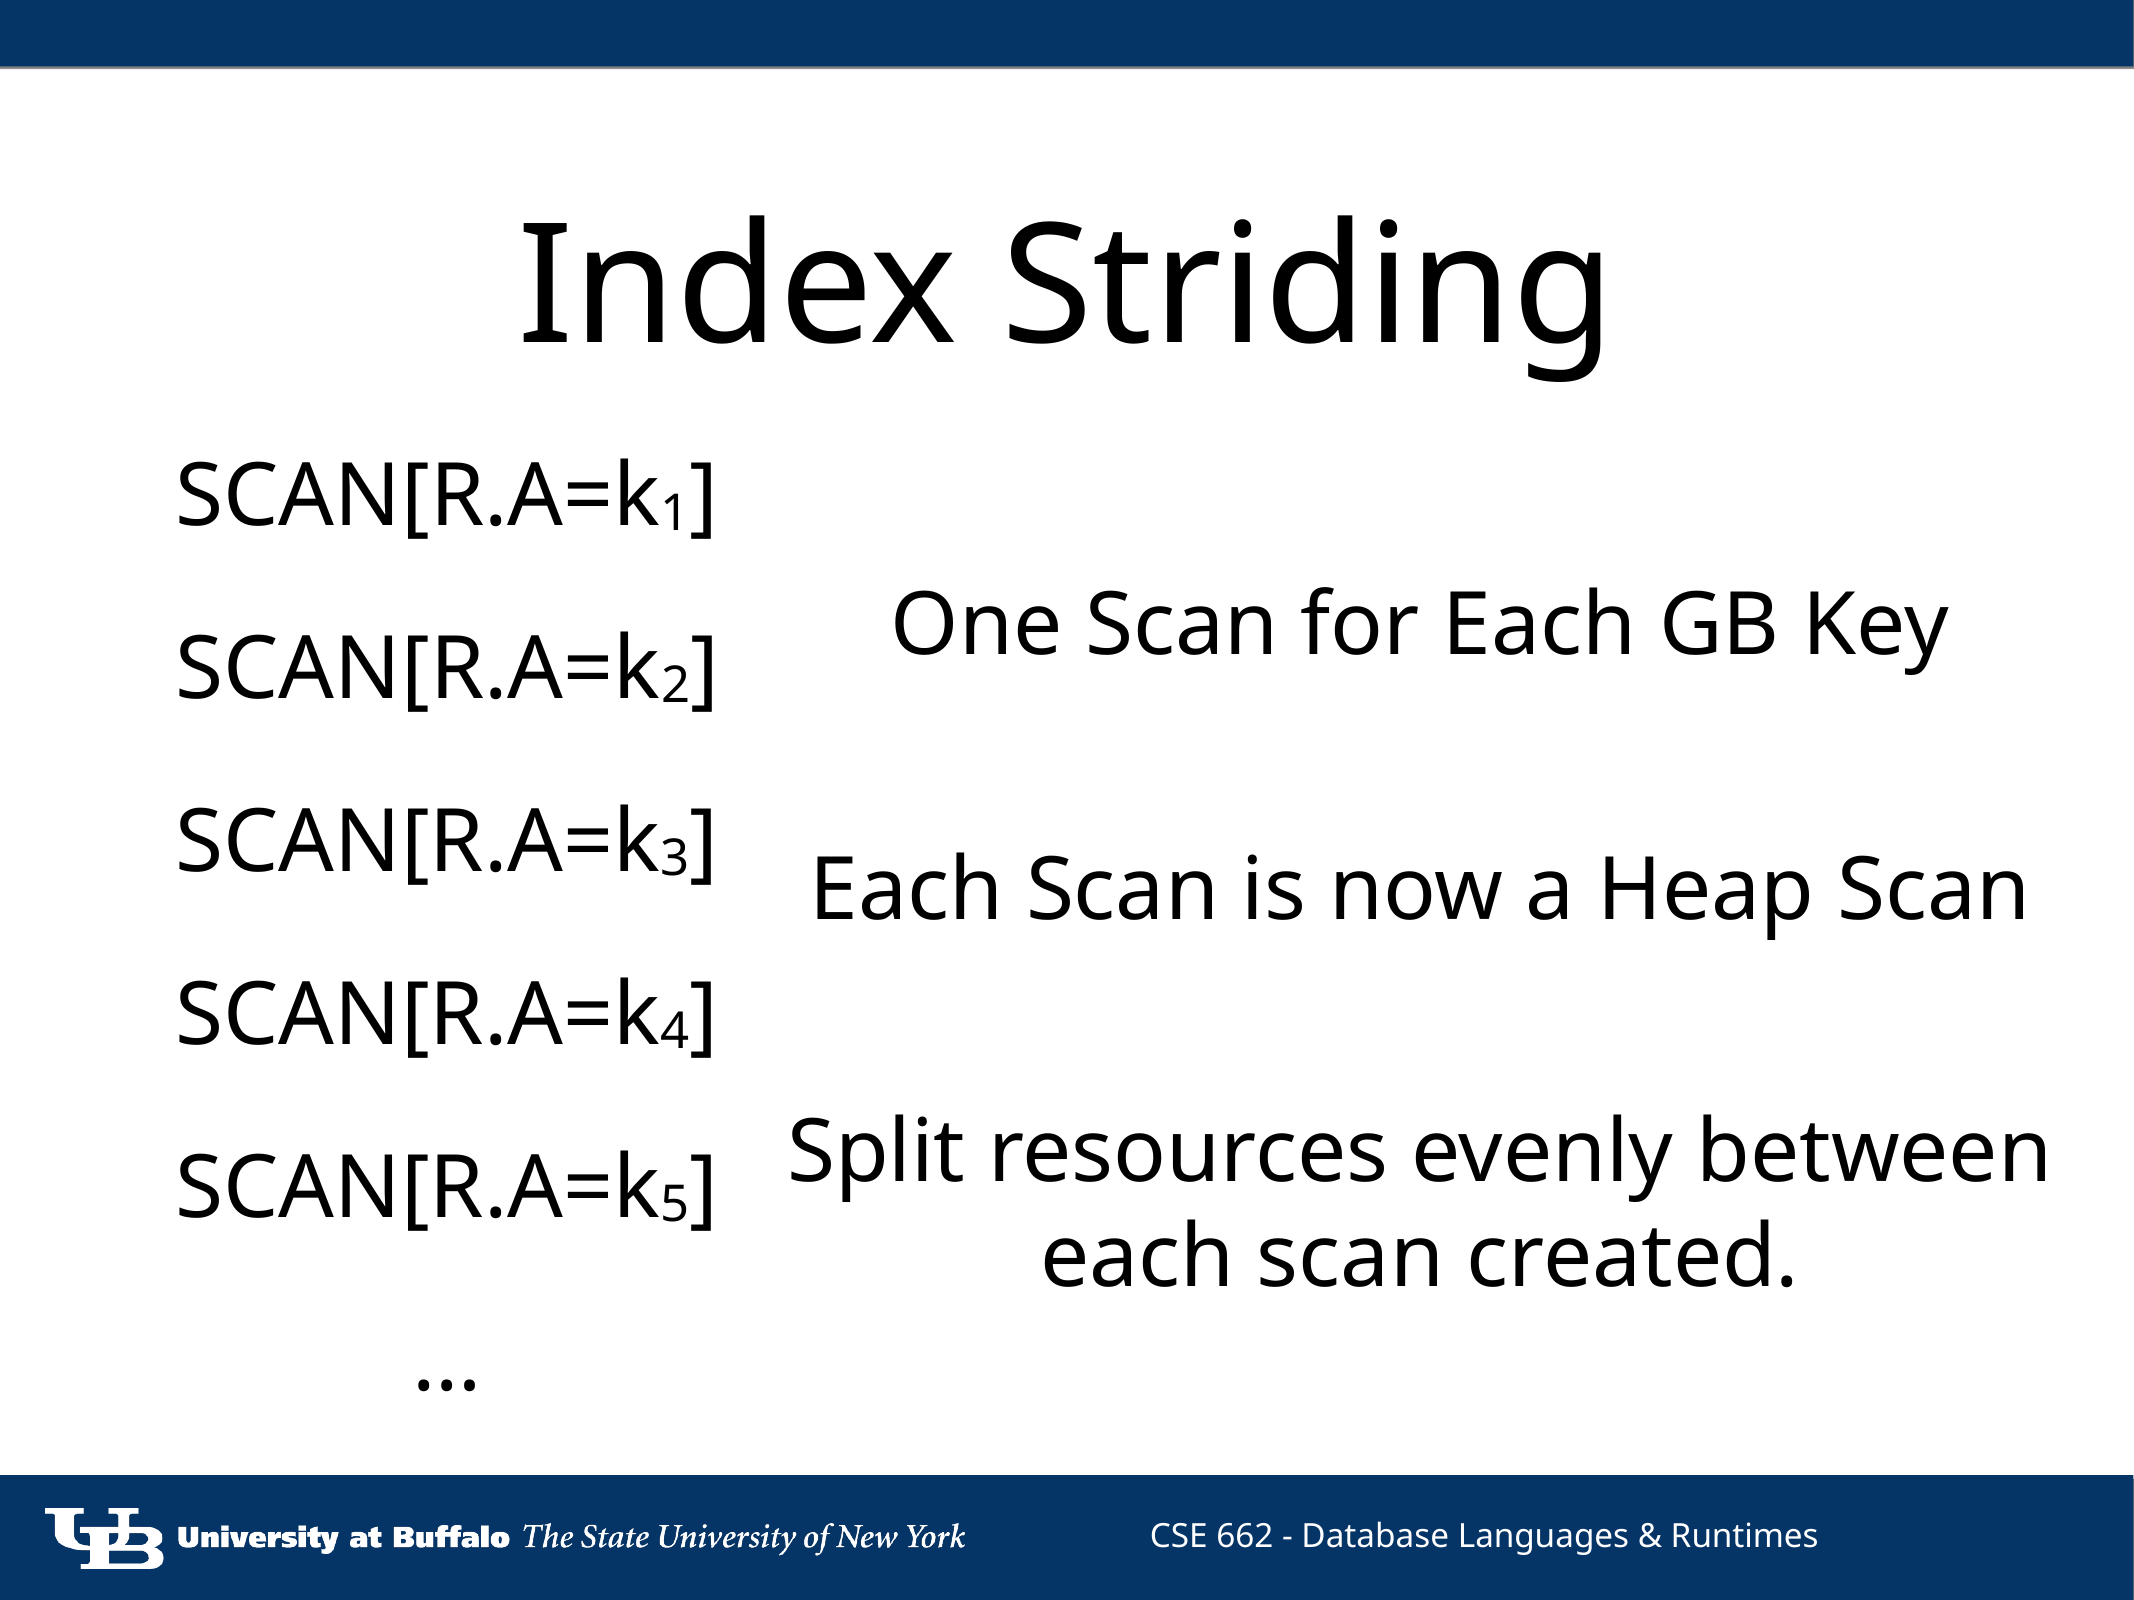

# Index Striding
SCAN[R.A=k1]
One Scan for Each GB Key
SCAN[R.A=k2]
SCAN[R.A=k3]
Each Scan is now a Heap Scan
SCAN[R.A=k4]
Split resources evenly between
each scan created.
SCAN[R.A=k5]
…